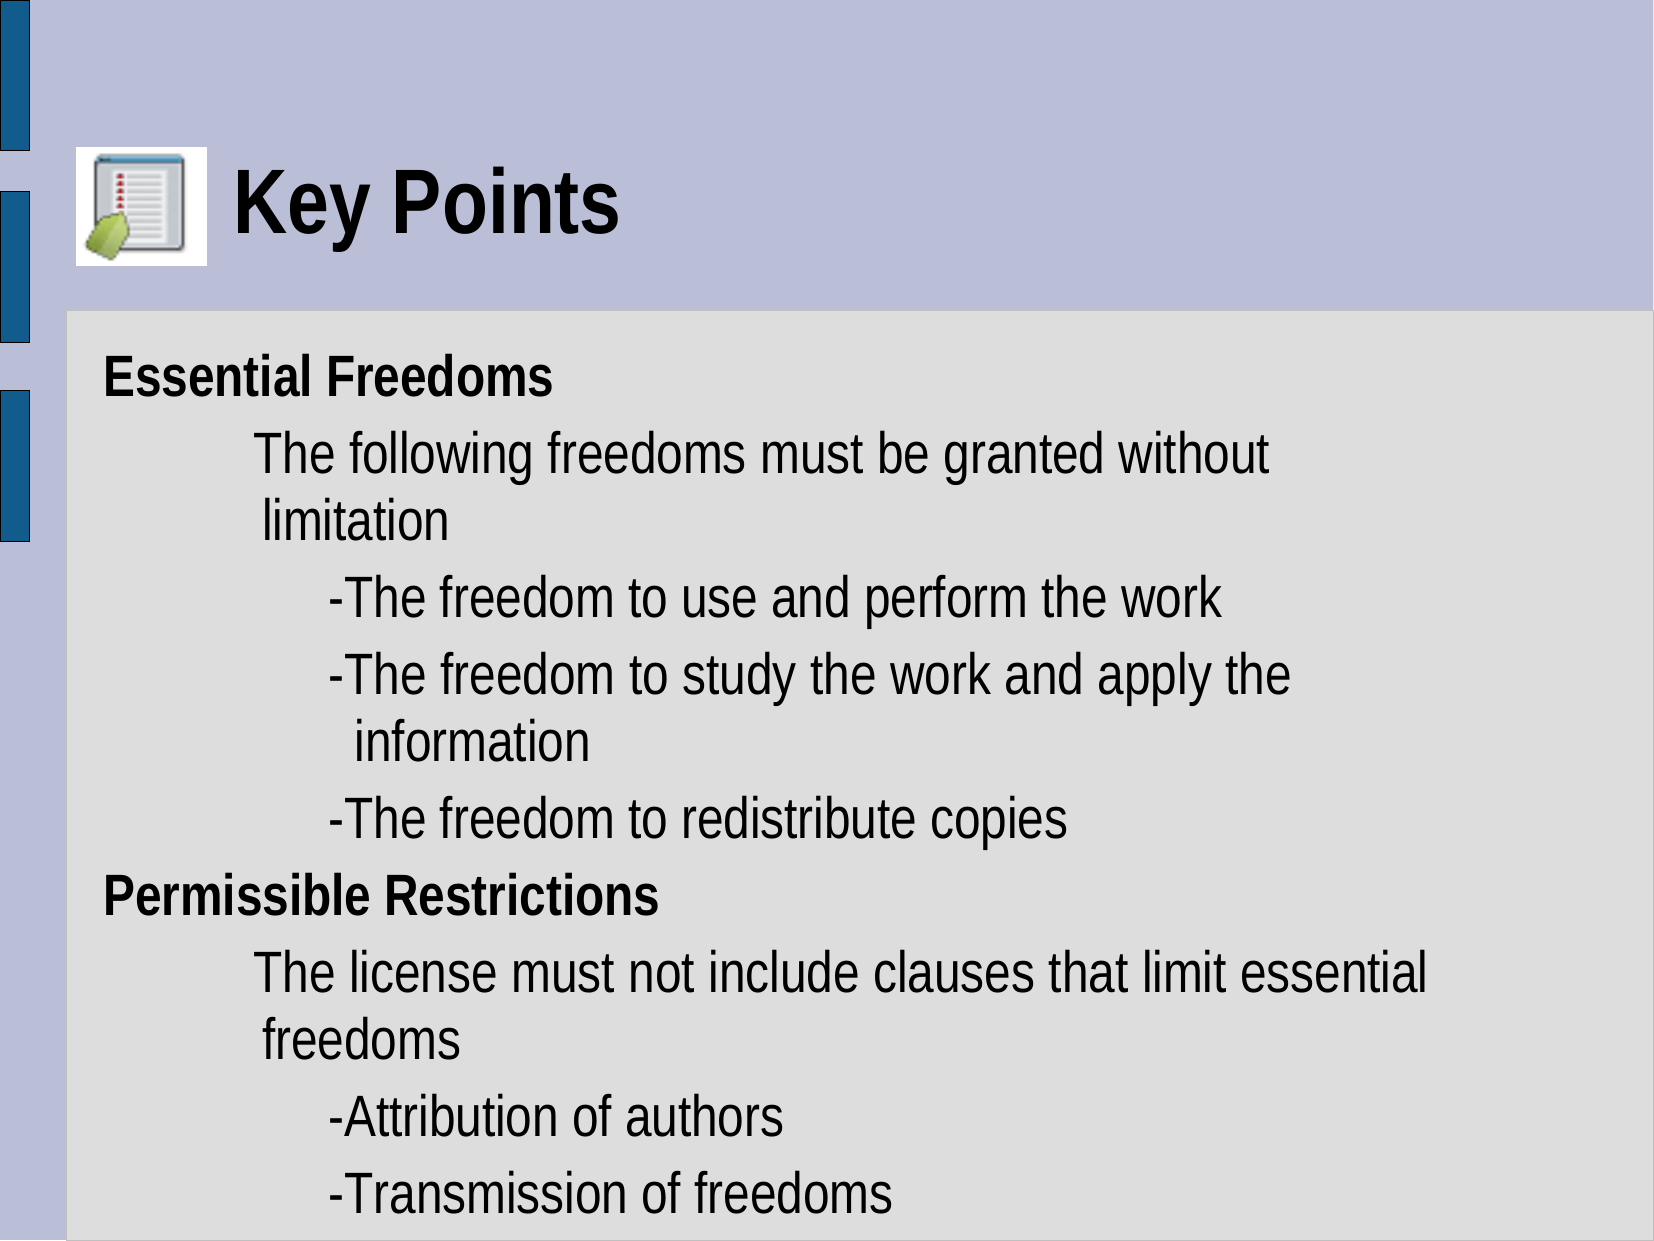

Key Points
Essential Freedoms
		The following freedoms must be granted without limitation
			-The freedom to use and perform the work
			-The freedom to study the work and apply the information
			-The freedom to redistribute copies
Permissible Restrictions
		The license must not include clauses that limit essential freedoms
			-Attribution of authors
			-Transmission of freedoms